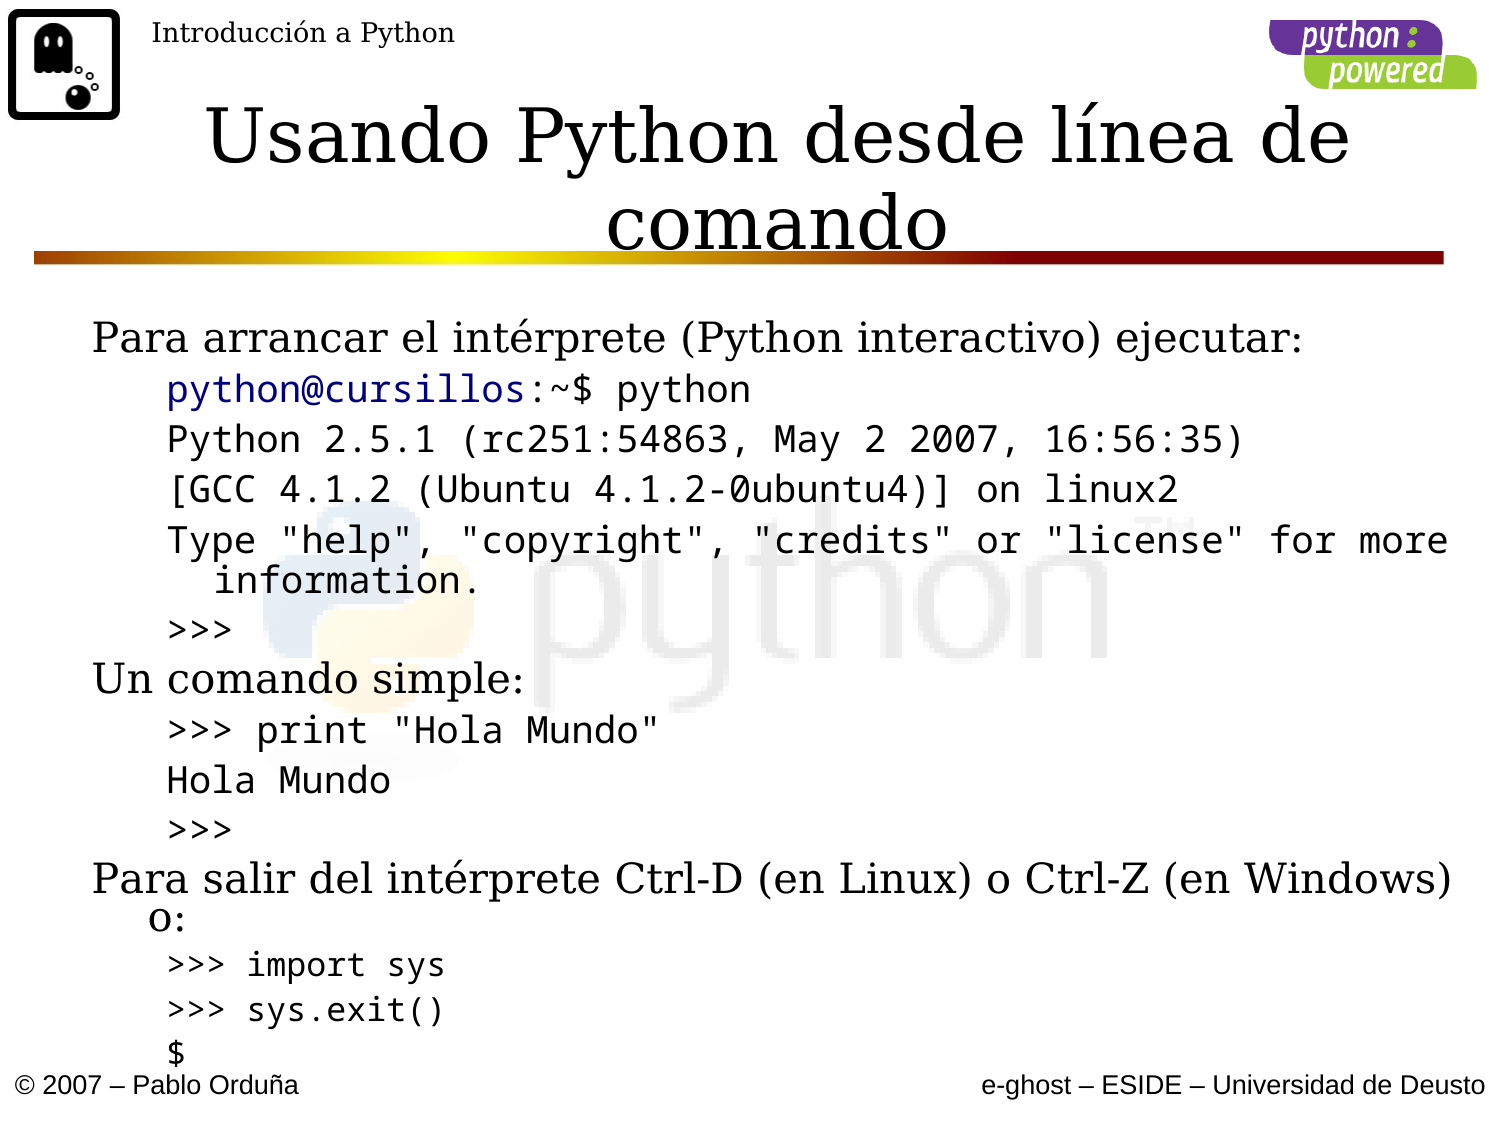

# Usando Python desde línea de comando
Para arrancar el intérprete (Python interactivo) ejecutar:
python@cursillos:~$ python
Python 2.5.1 (rc251:54863, May 2 2007, 16:56:35)
[GCC 4.1.2 (Ubuntu 4.1.2-0ubuntu4)] on linux2
Type "help", "copyright", "credits" or "license" for more information.
>>>
Un comando simple:
>>> print "Hola Mundo"
Hola Mundo
>>>
Para salir del intérprete Ctrl-D (en Linux) o Ctrl-Z (en Windows) o:
>>> import sys
>>> sys.exit()
$